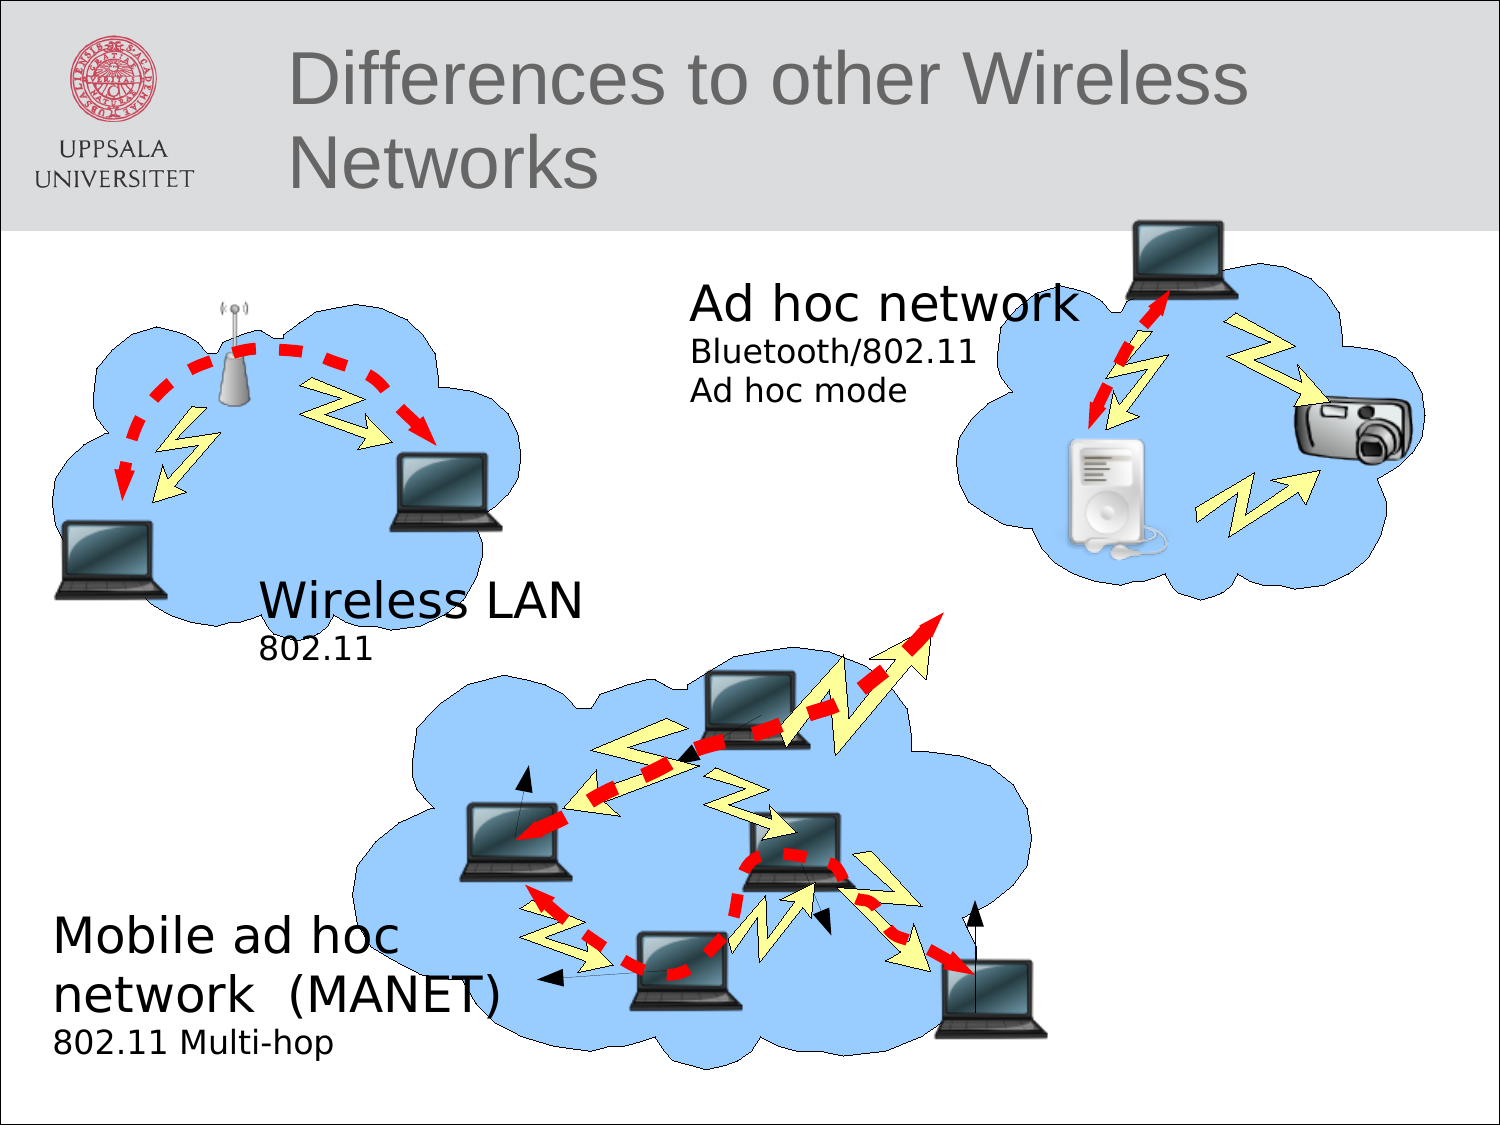

# Differences to other Wireless Networks
Ad hoc network
Bluetooth/802.11
Ad hoc mode
Wireless LAN
802.11
Mobile ad hoc
network (MANET)
802.11 Multi-hop